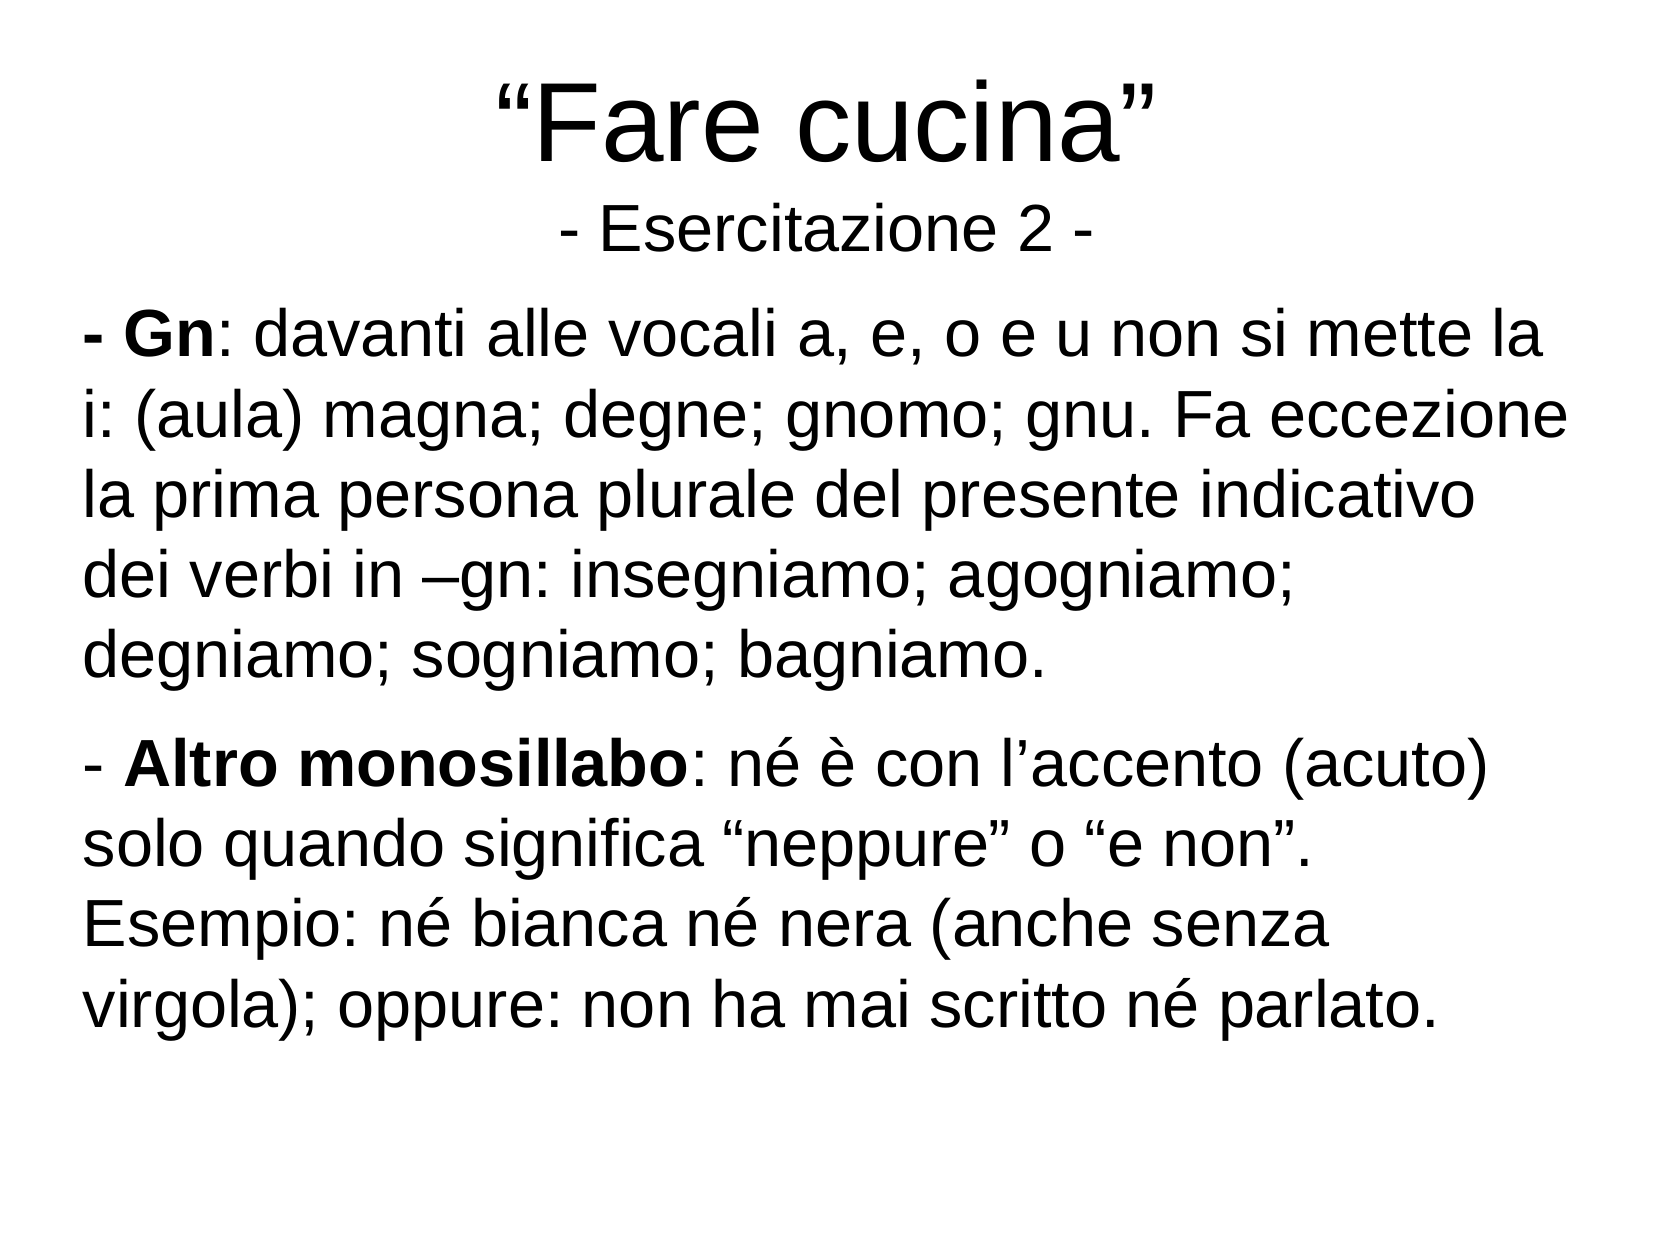

# “Fare cucina” - Esercitazione 2 -
- Gn: davanti alle vocali a, e, o e u non si mette la i: (aula) magna; degne; gnomo; gnu. Fa eccezione la prima persona plurale del presente indicativo dei verbi in –gn: insegniamo; agogniamo; degniamo; sogniamo; bagniamo.
- Altro monosillabo: né è con l’accento (acuto) solo quando significa “neppure” o “e non”. Esempio: né bianca né nera (anche senza virgola); oppure: non ha mai scritto né parlato.